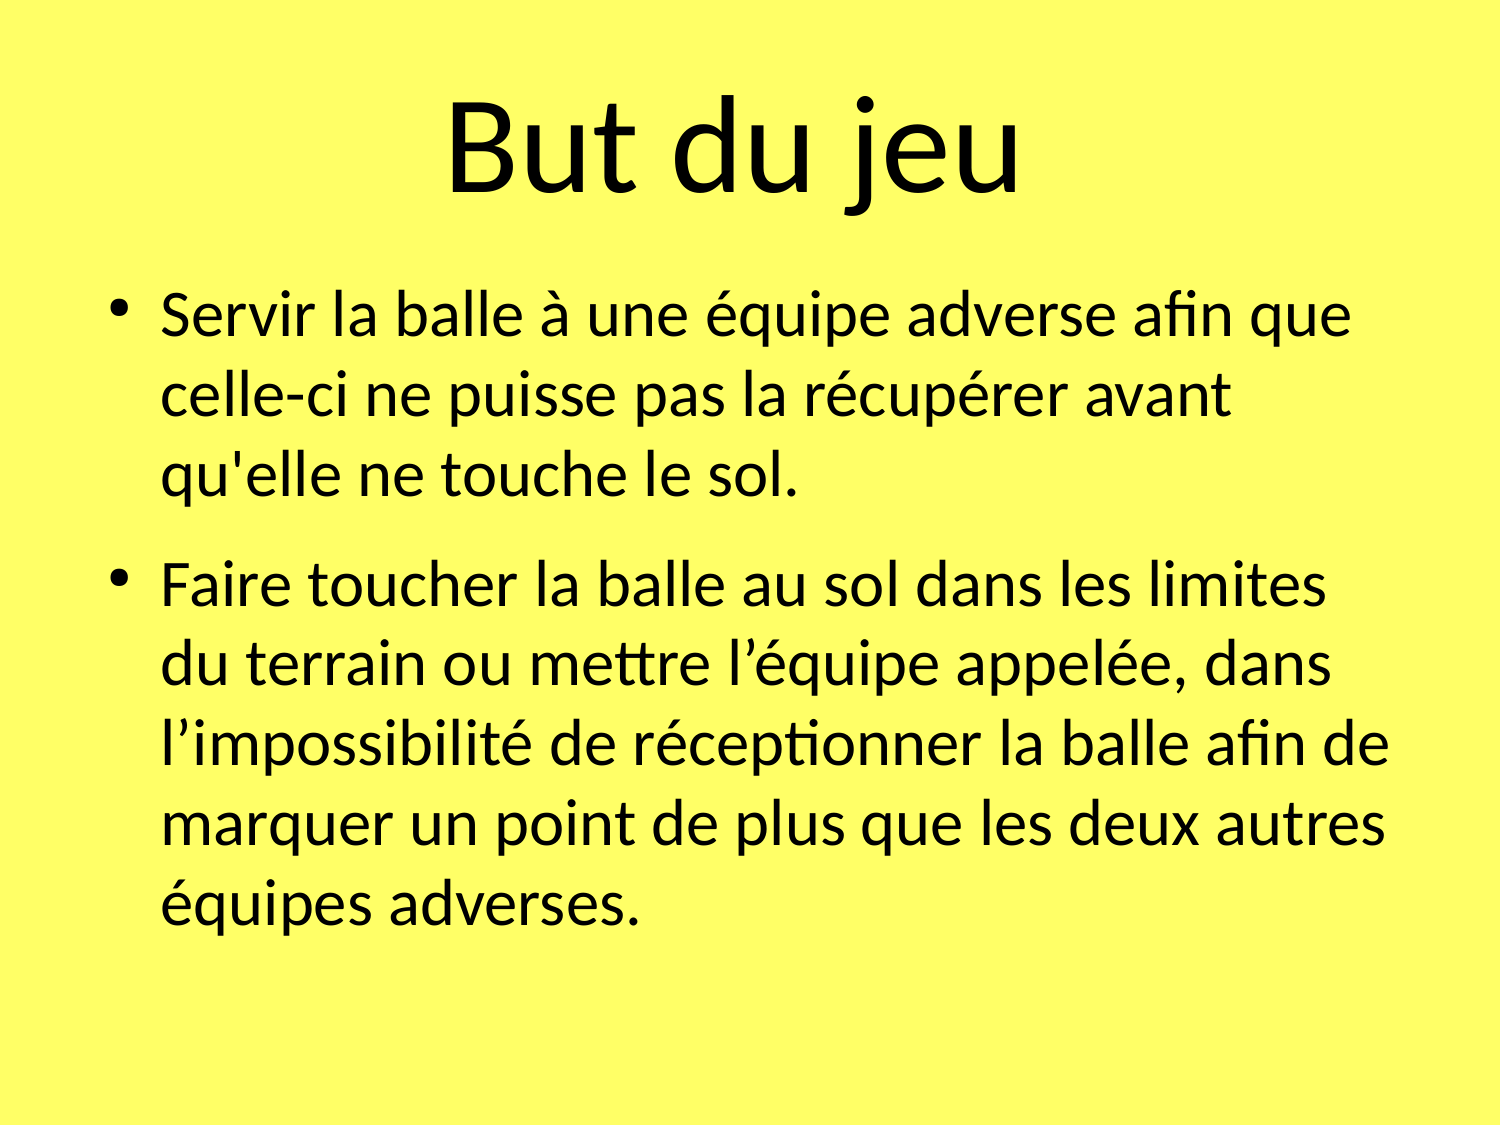

# But du jeu
Servir la balle à une équipe adverse afin que celle-ci ne puisse pas la récupérer avant qu'elle ne touche le sol.
Faire toucher la balle au sol dans les limites du terrain ou mettre l’équipe appelée, dans l’impossibilité de réceptionner la balle afin de marquer un point de plus que les deux autres équipes adverses.